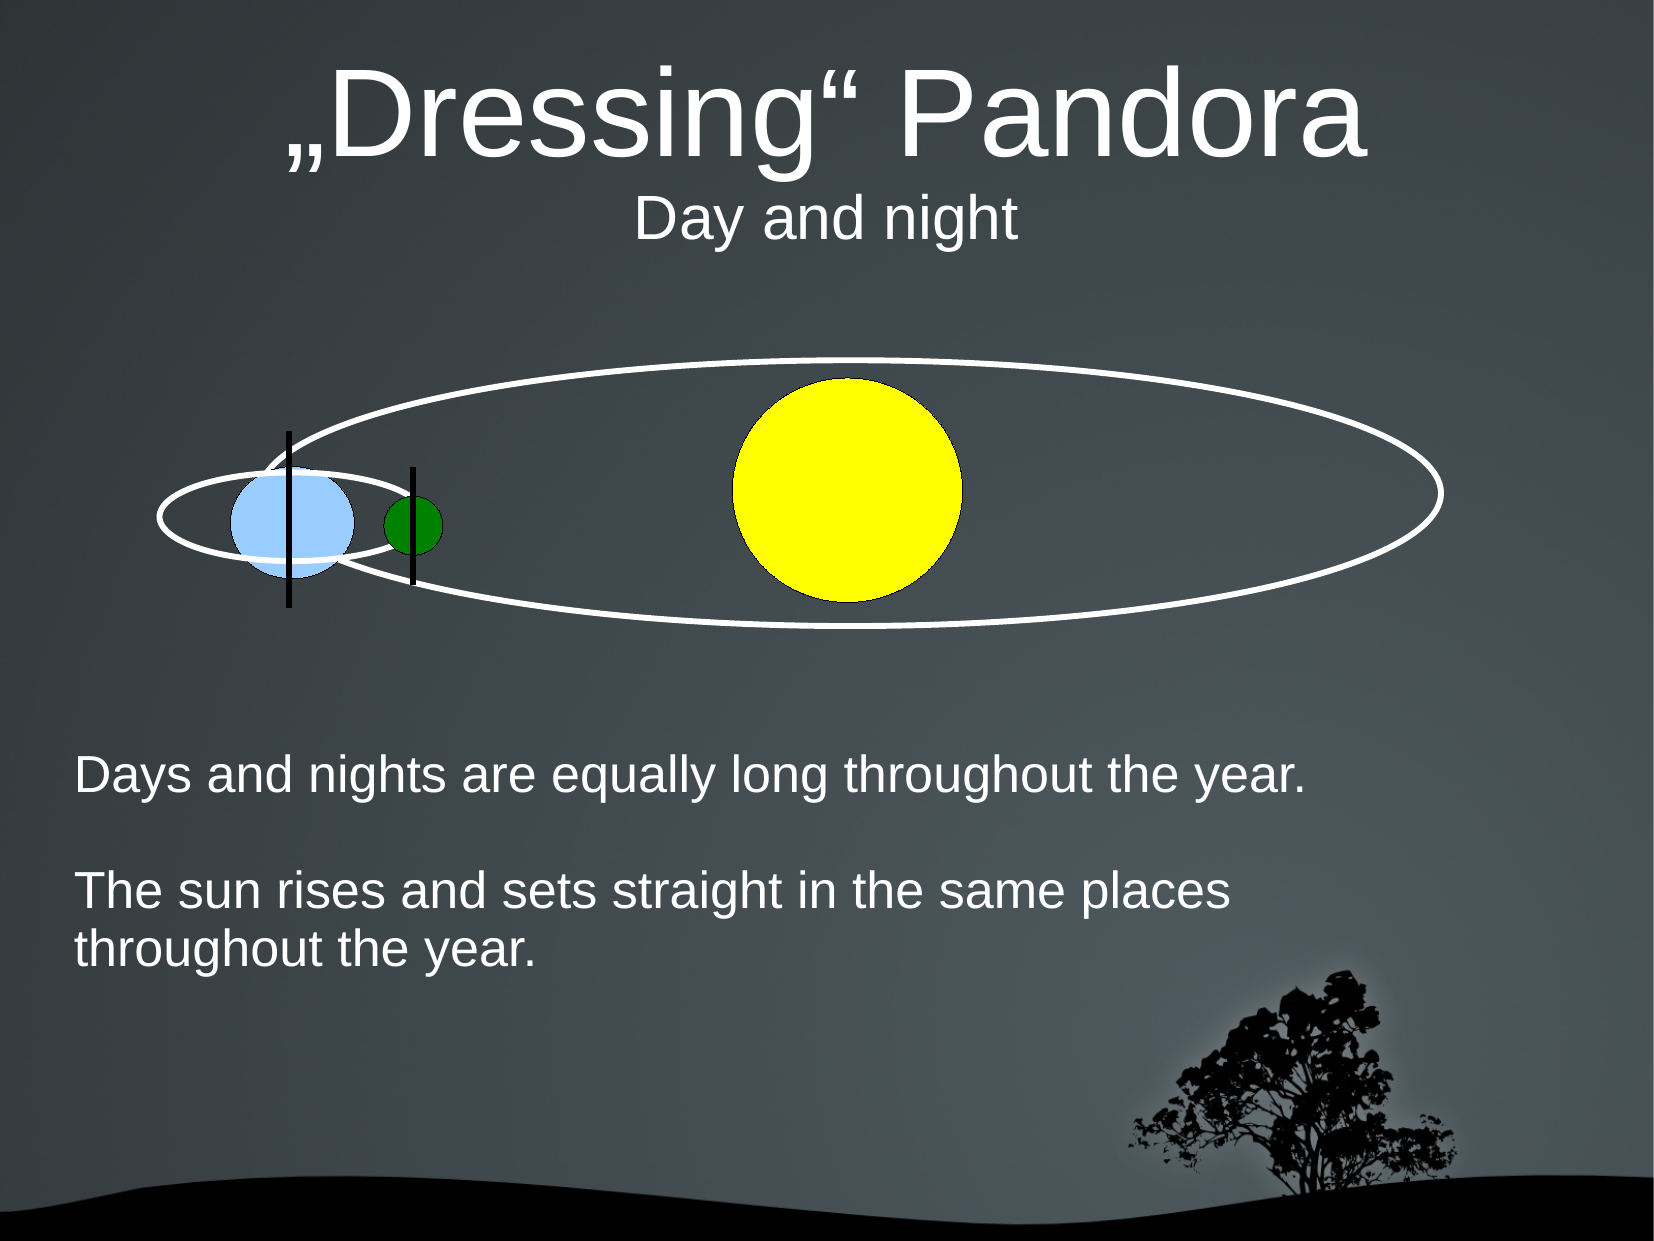

„Dressing“ Pandora
Day and night
Days and nights are equally long throughout the year.
The sun rises and sets straight in the same places
throughout the year.